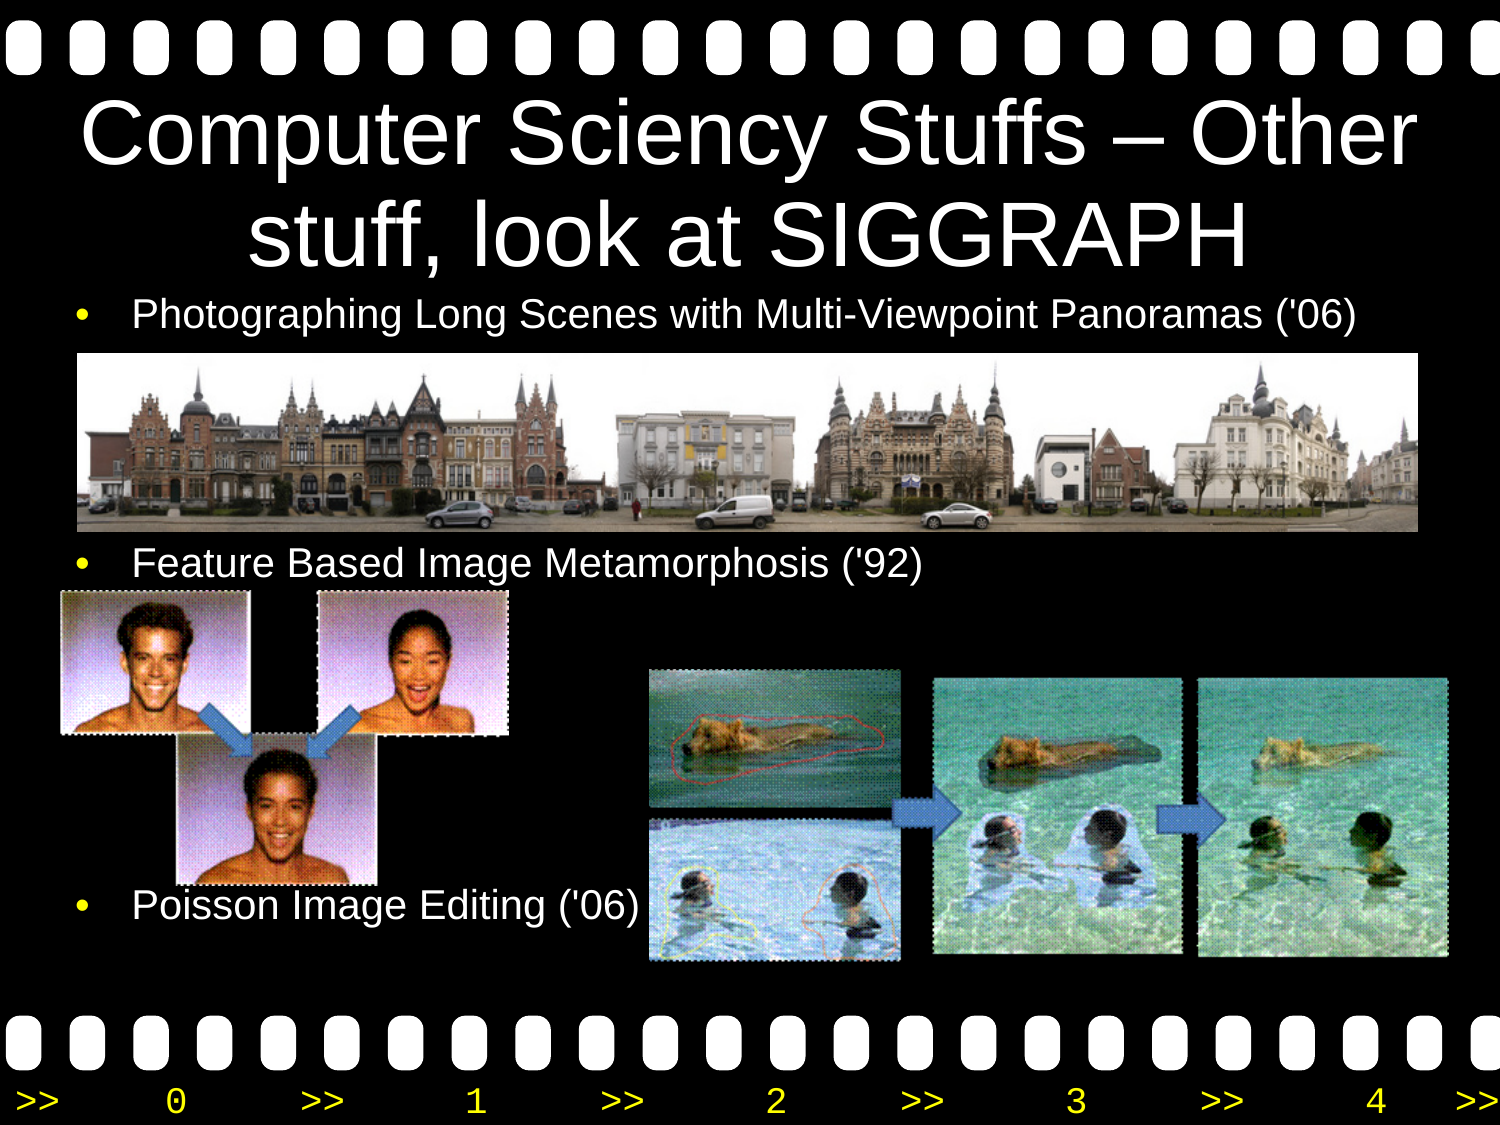

# Computer Sciency Stuffs – Other stuff, look at SIGGRAPH
Photographing Long Scenes with Multi-Viewpoint Panoramas ('06)
Feature Based Image Metamorphosis ('92)
Poisson Image Editing ('06)